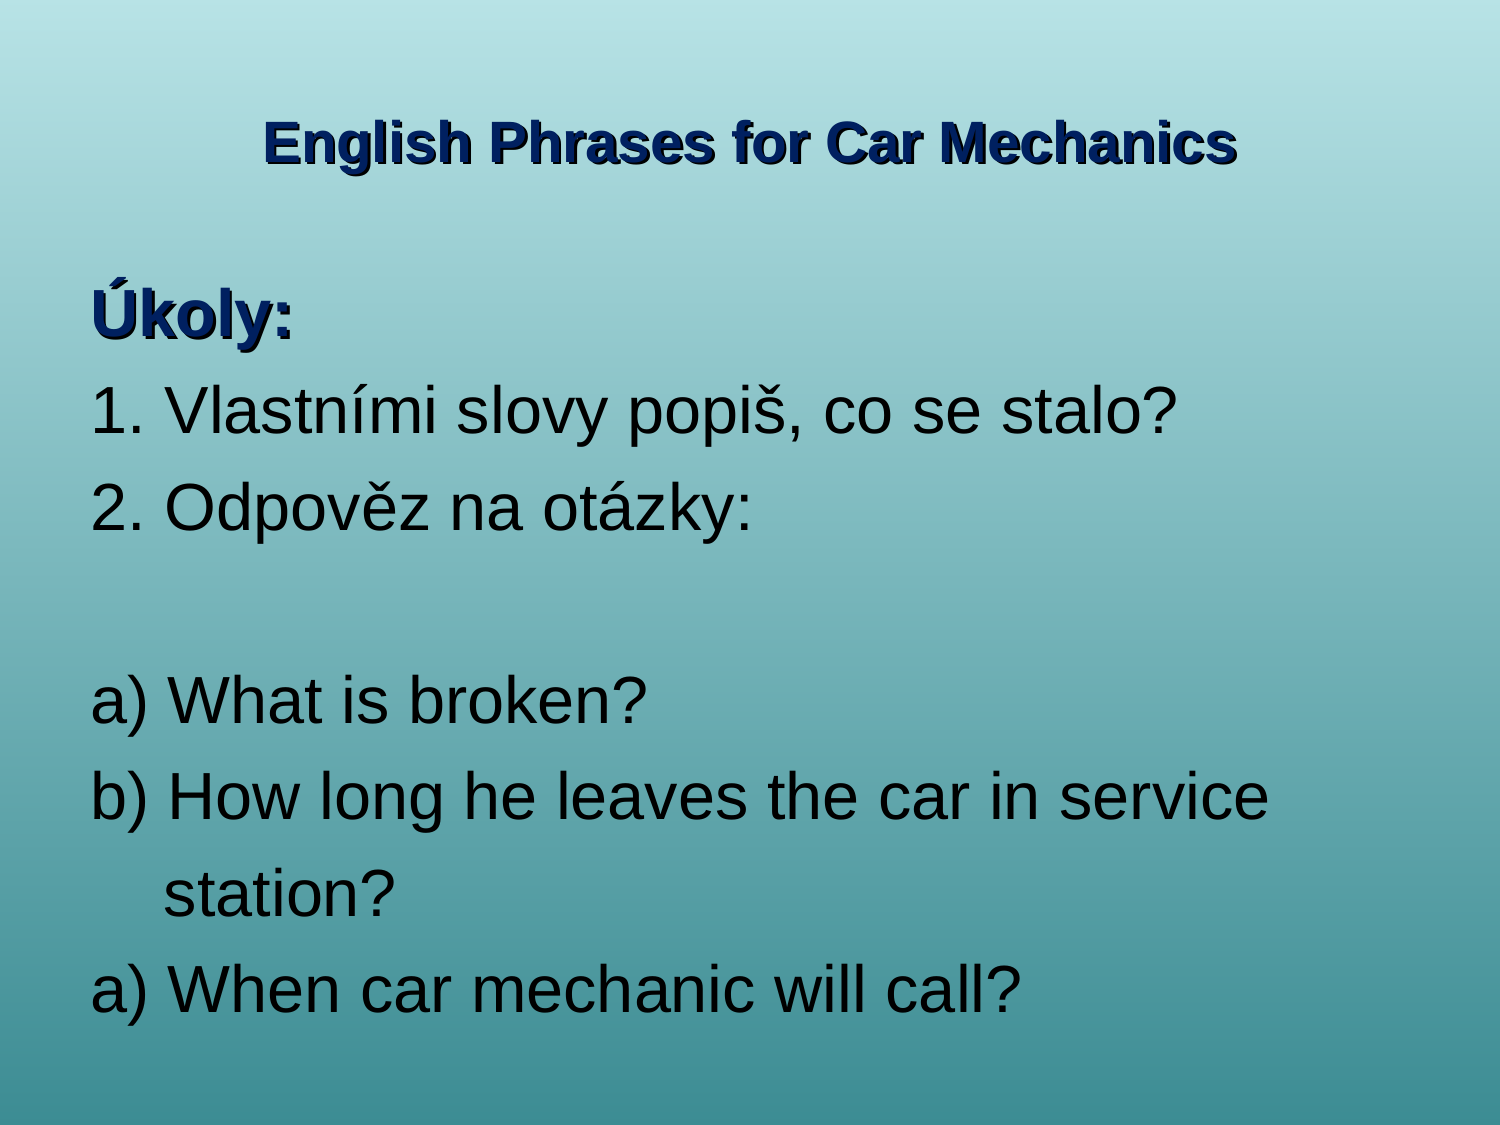

# English Phrases for Car Mechanics
Úkoly:
 Vlastními slovy popiš, co se stalo?
 Odpověz na otázky:
 What is broken?
 How long he leaves the car in service
 station?
 When car mechanic will call?